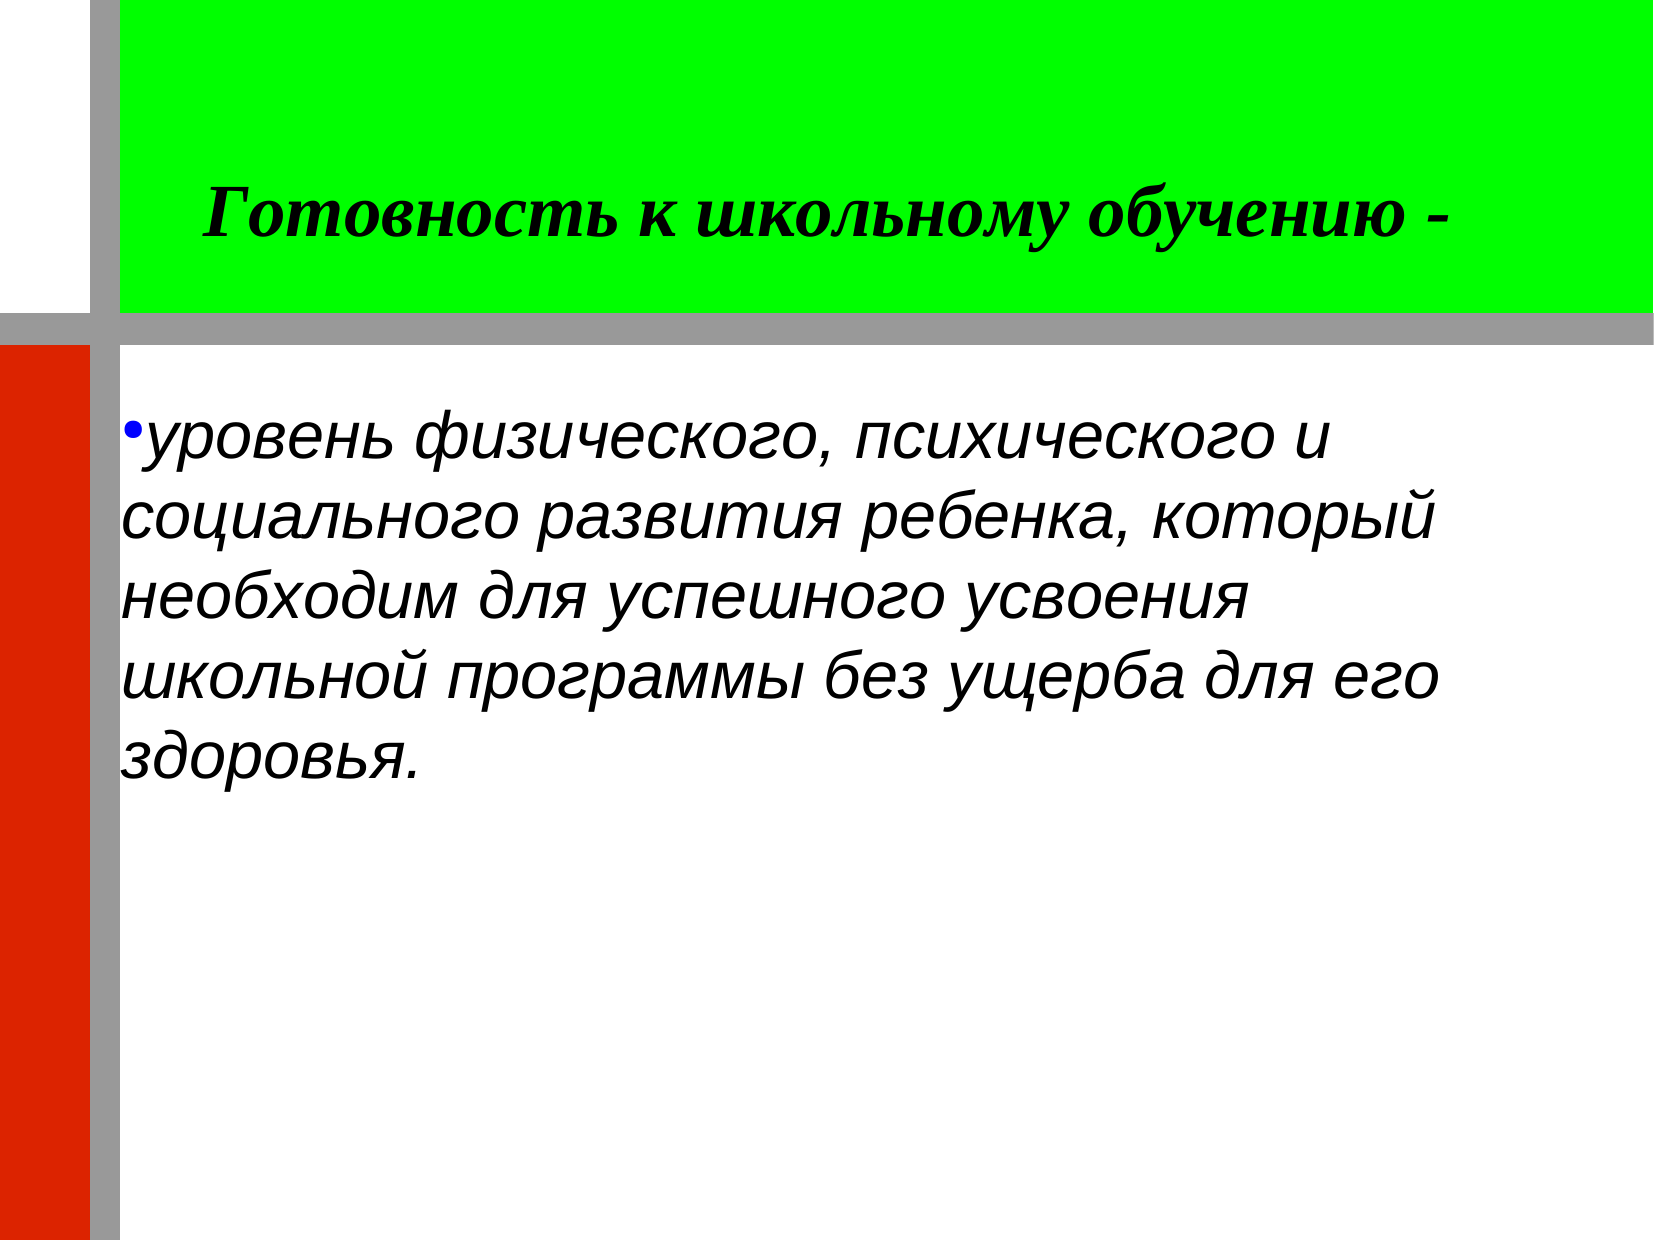

# Готовность к школьному обучению -
уровень физического, психического и социального развития ребенка, который необходим для успешного усвоения школьной программы без ущерба для его здоровья.